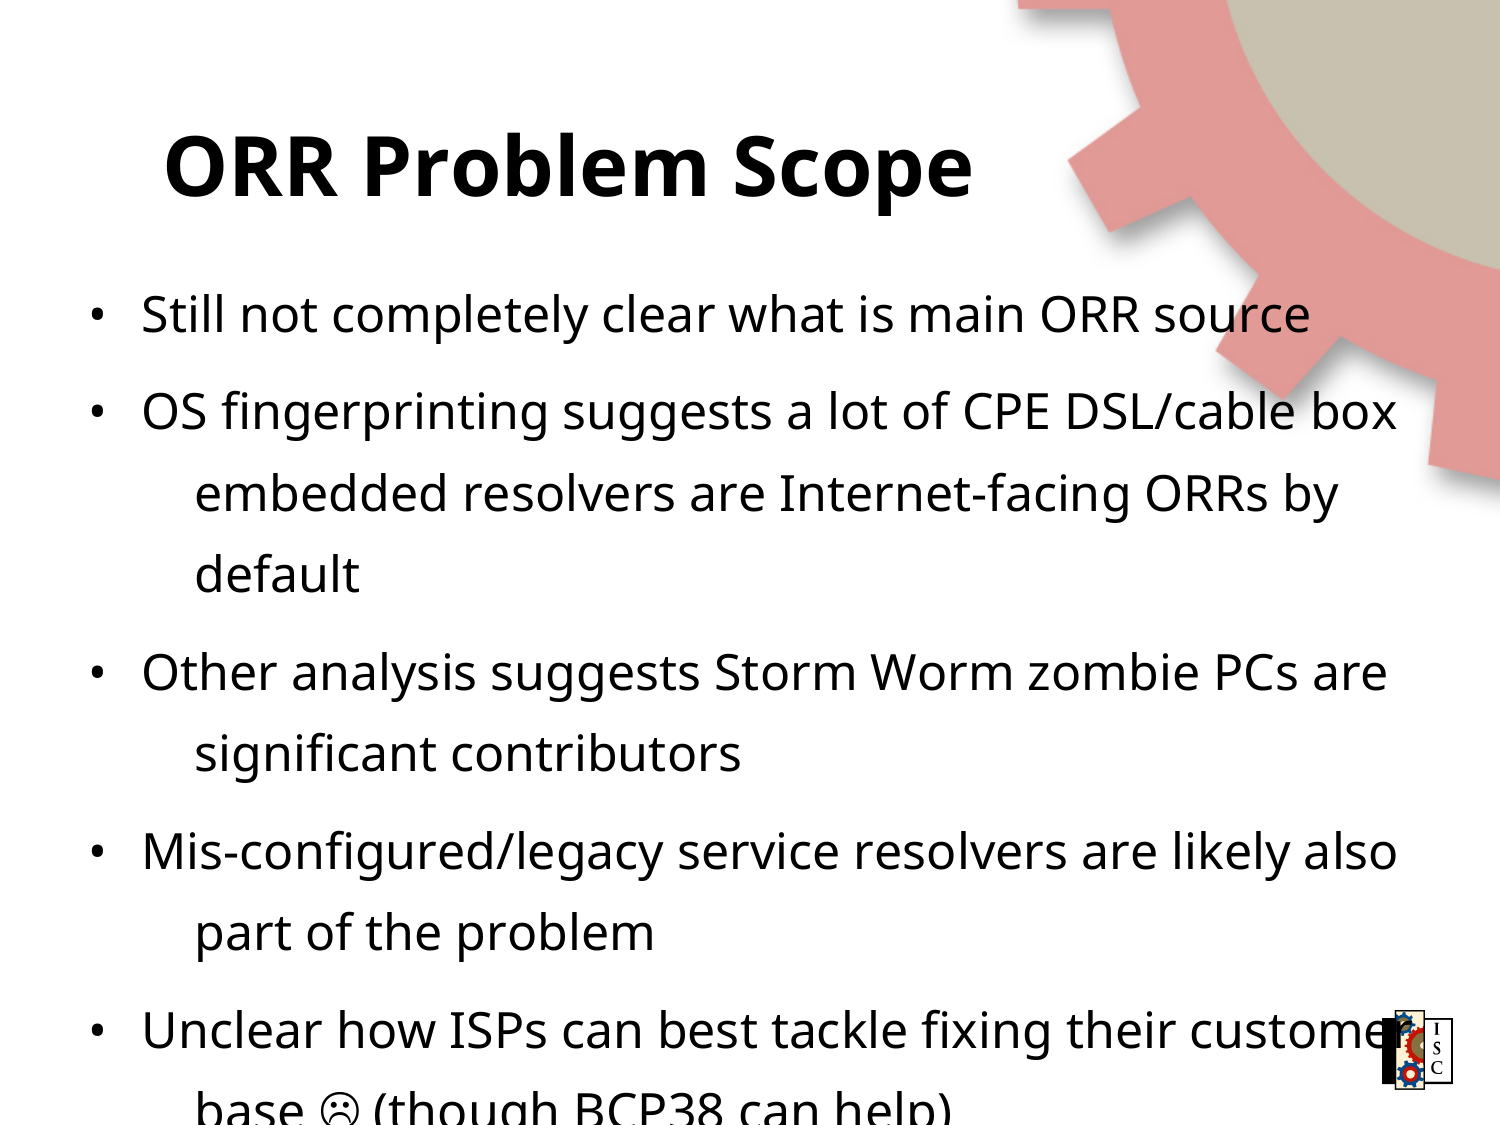

# ORR Problem Scope
Still not completely clear what is main ORR source
OS fingerprinting suggests a lot of CPE DSL/cable box embedded resolvers are Internet-facing ORRs by default
Other analysis suggests Storm Worm zombie PCs are significant contributors
Mis-configured/legacy service resolvers are likely also part of the problem
Unclear how ISPs can best tackle fixing their customer base  (though BCP38 can help)